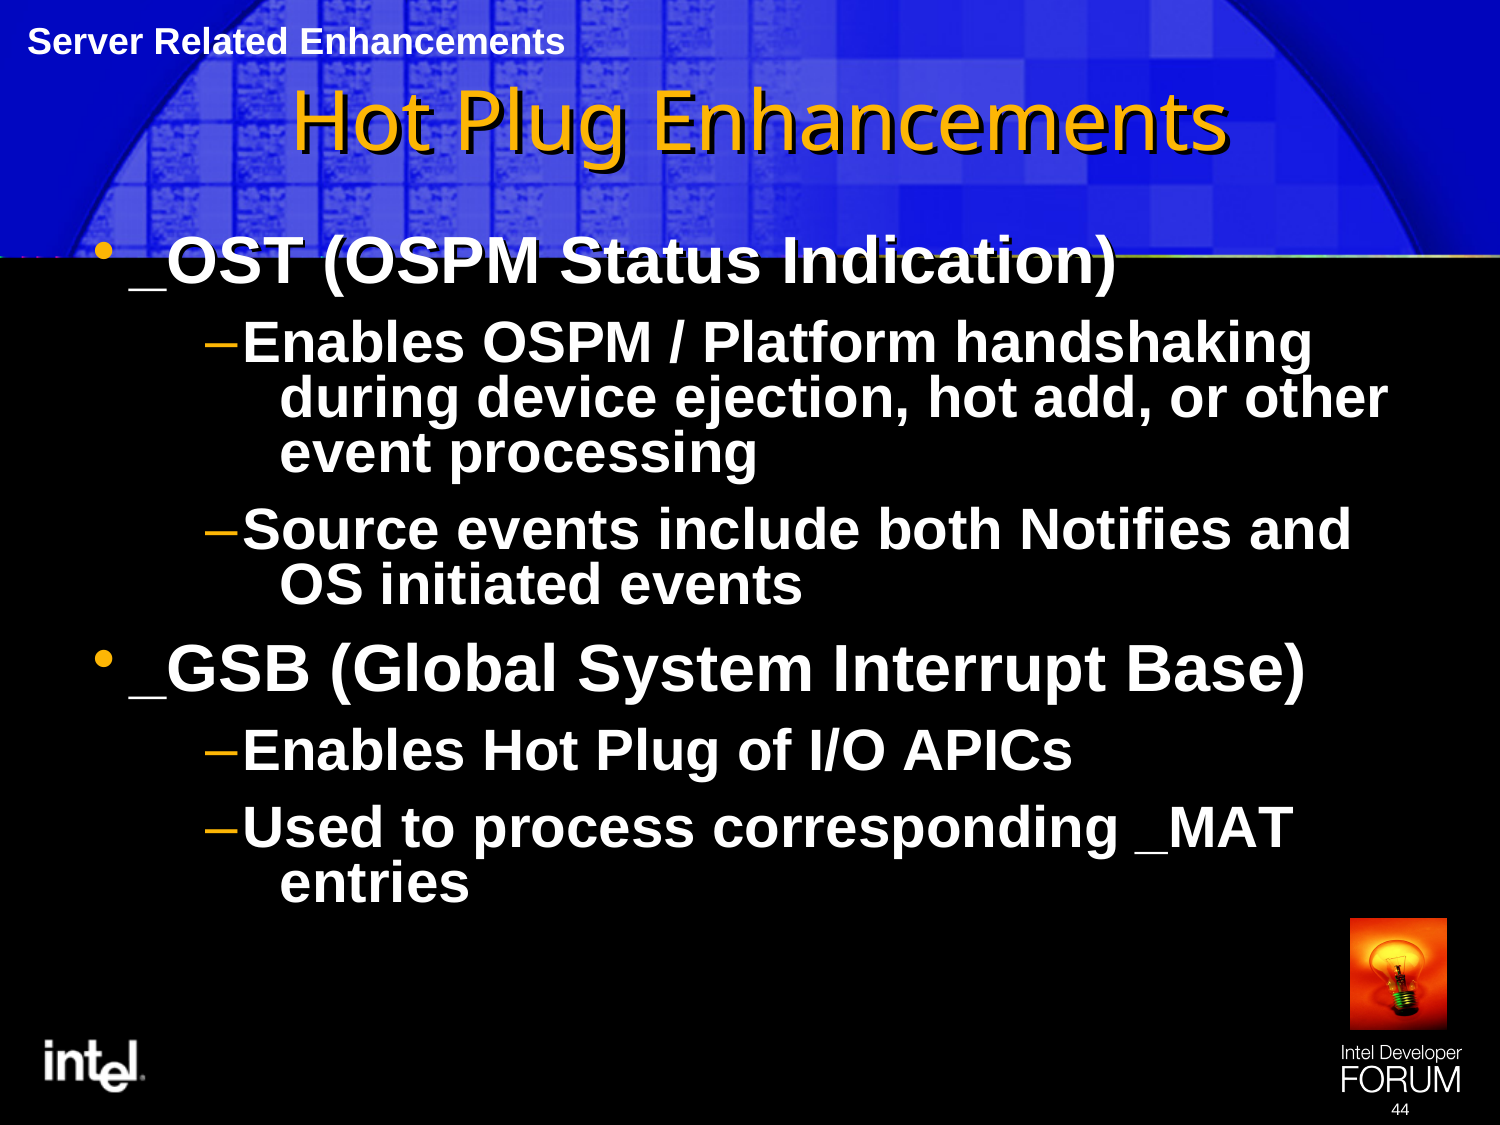

Server Related Enhancements
# Hot Plug Enhancements
_OST (OSPM Status Indication)
Enables OSPM / Platform handshaking during device ejection, hot add, or other event processing
Source events include both Notifies and OS initiated events
_GSB (Global System Interrupt Base)
Enables Hot Plug of I/O APICs
Used to process corresponding _MAT entries